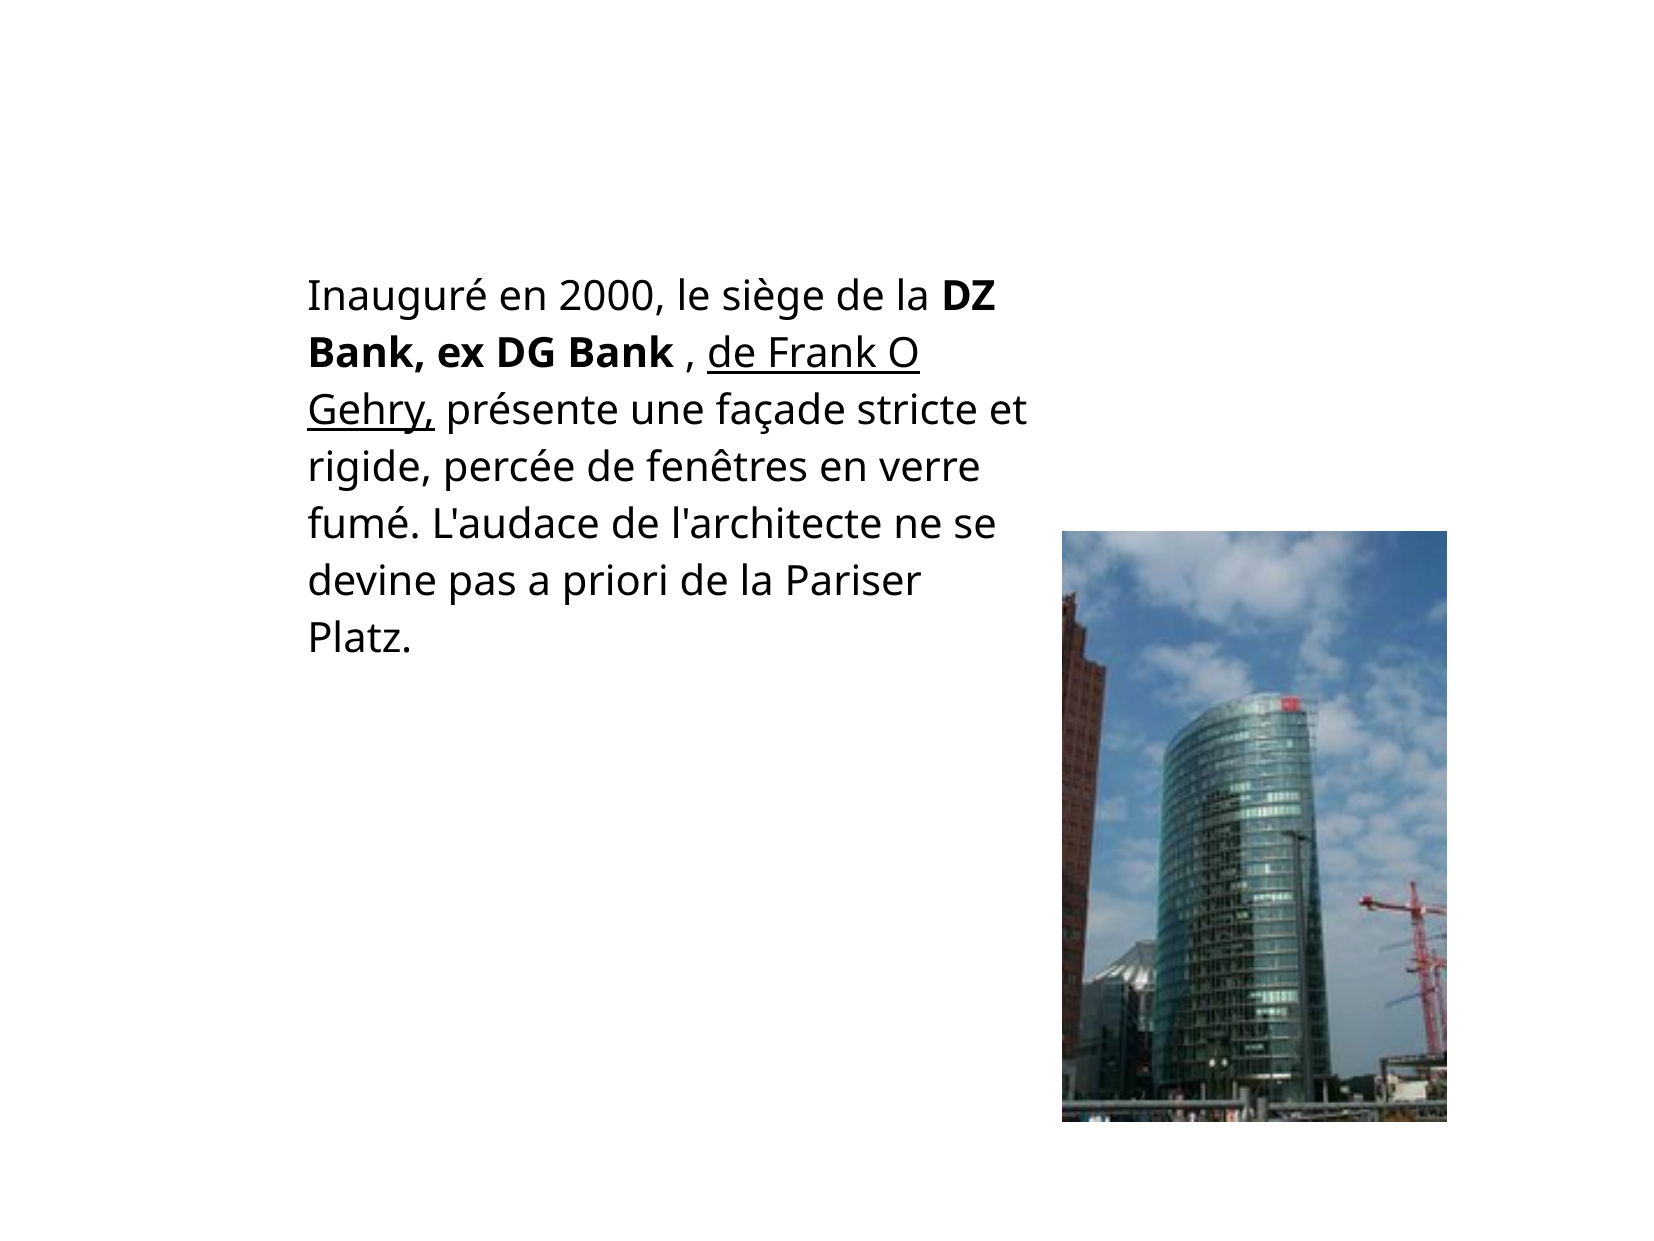

#
Inauguré en 2000, le siège de la DZ Bank, ex DG Bank , de Frank O Gehry, présente une façade stricte et rigide, percée de fenêtres en verre fumé. L'audace de l'architecte ne se devine pas a priori de la Pariser Platz.